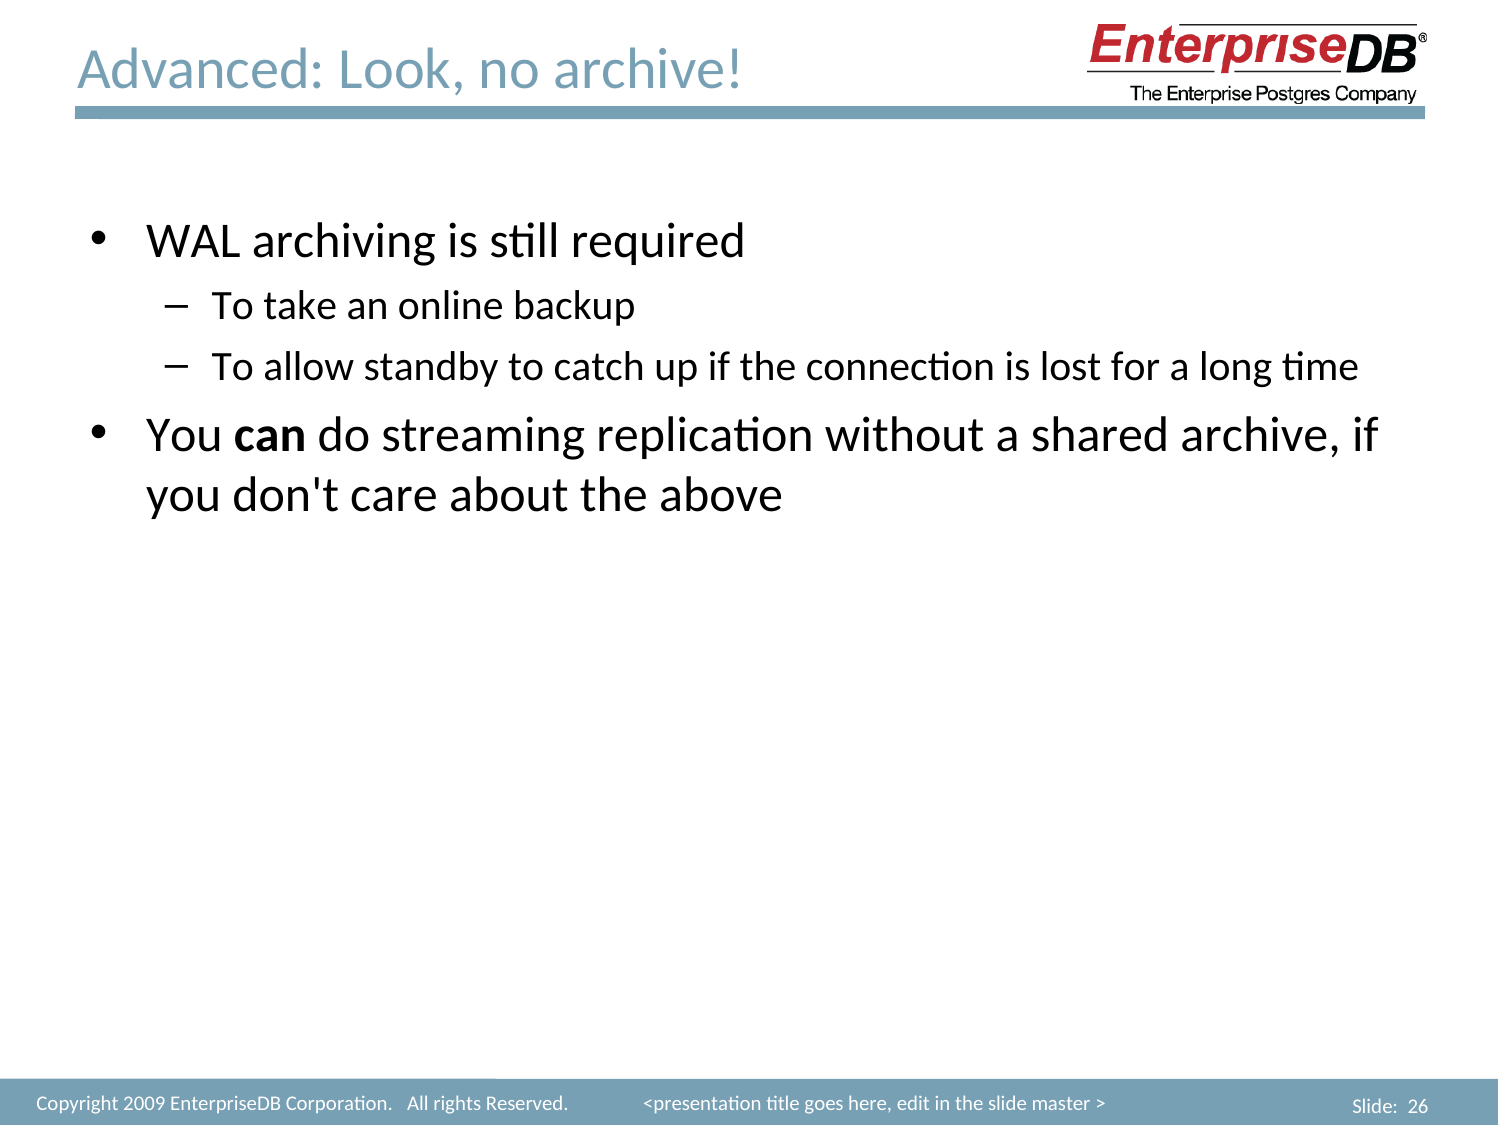

# Advanced: Look, no archive!
WAL archiving is still required
To take an online backup
To allow standby to catch up if the connection is lost for a long time
You can do streaming replication without a shared archive, if you don't care about the above